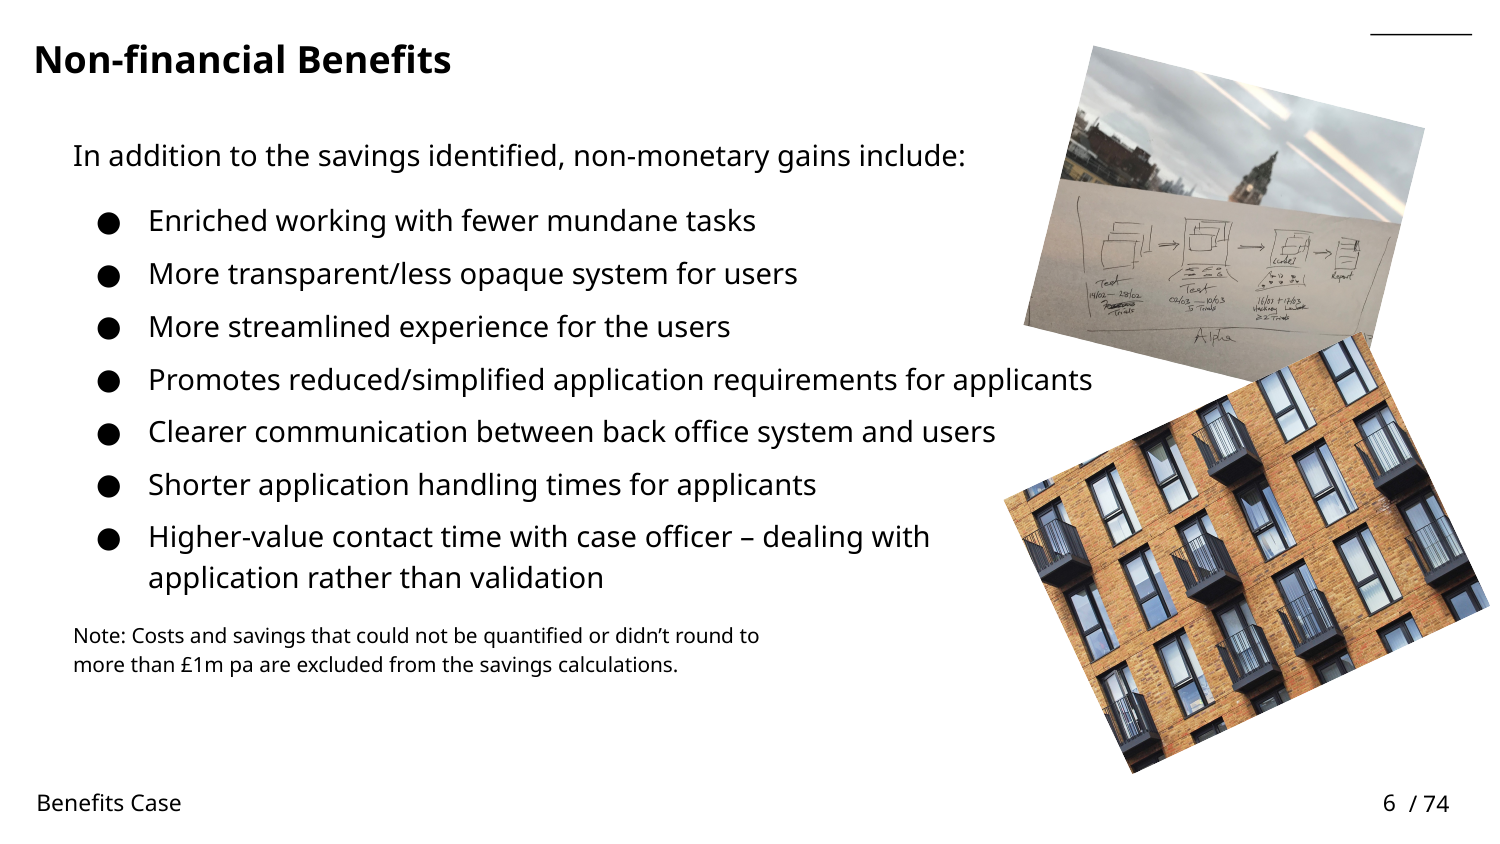

Non-financial Benefits
In addition to the savings identified, non-monetary gains include:
Enriched working with fewer mundane tasks
More transparent/less opaque system for users
More streamlined experience for the users
Promotes reduced/simplified application requirements for applicants
Clearer communication between back office system and users
Shorter application handling times for applicants
Higher-value contact time with case officer – dealing with
application rather than validation
Note: Costs and savings that could not be quantified or didn’t round to
more than £1m pa are excluded from the savings calculations.
# Benefits Case